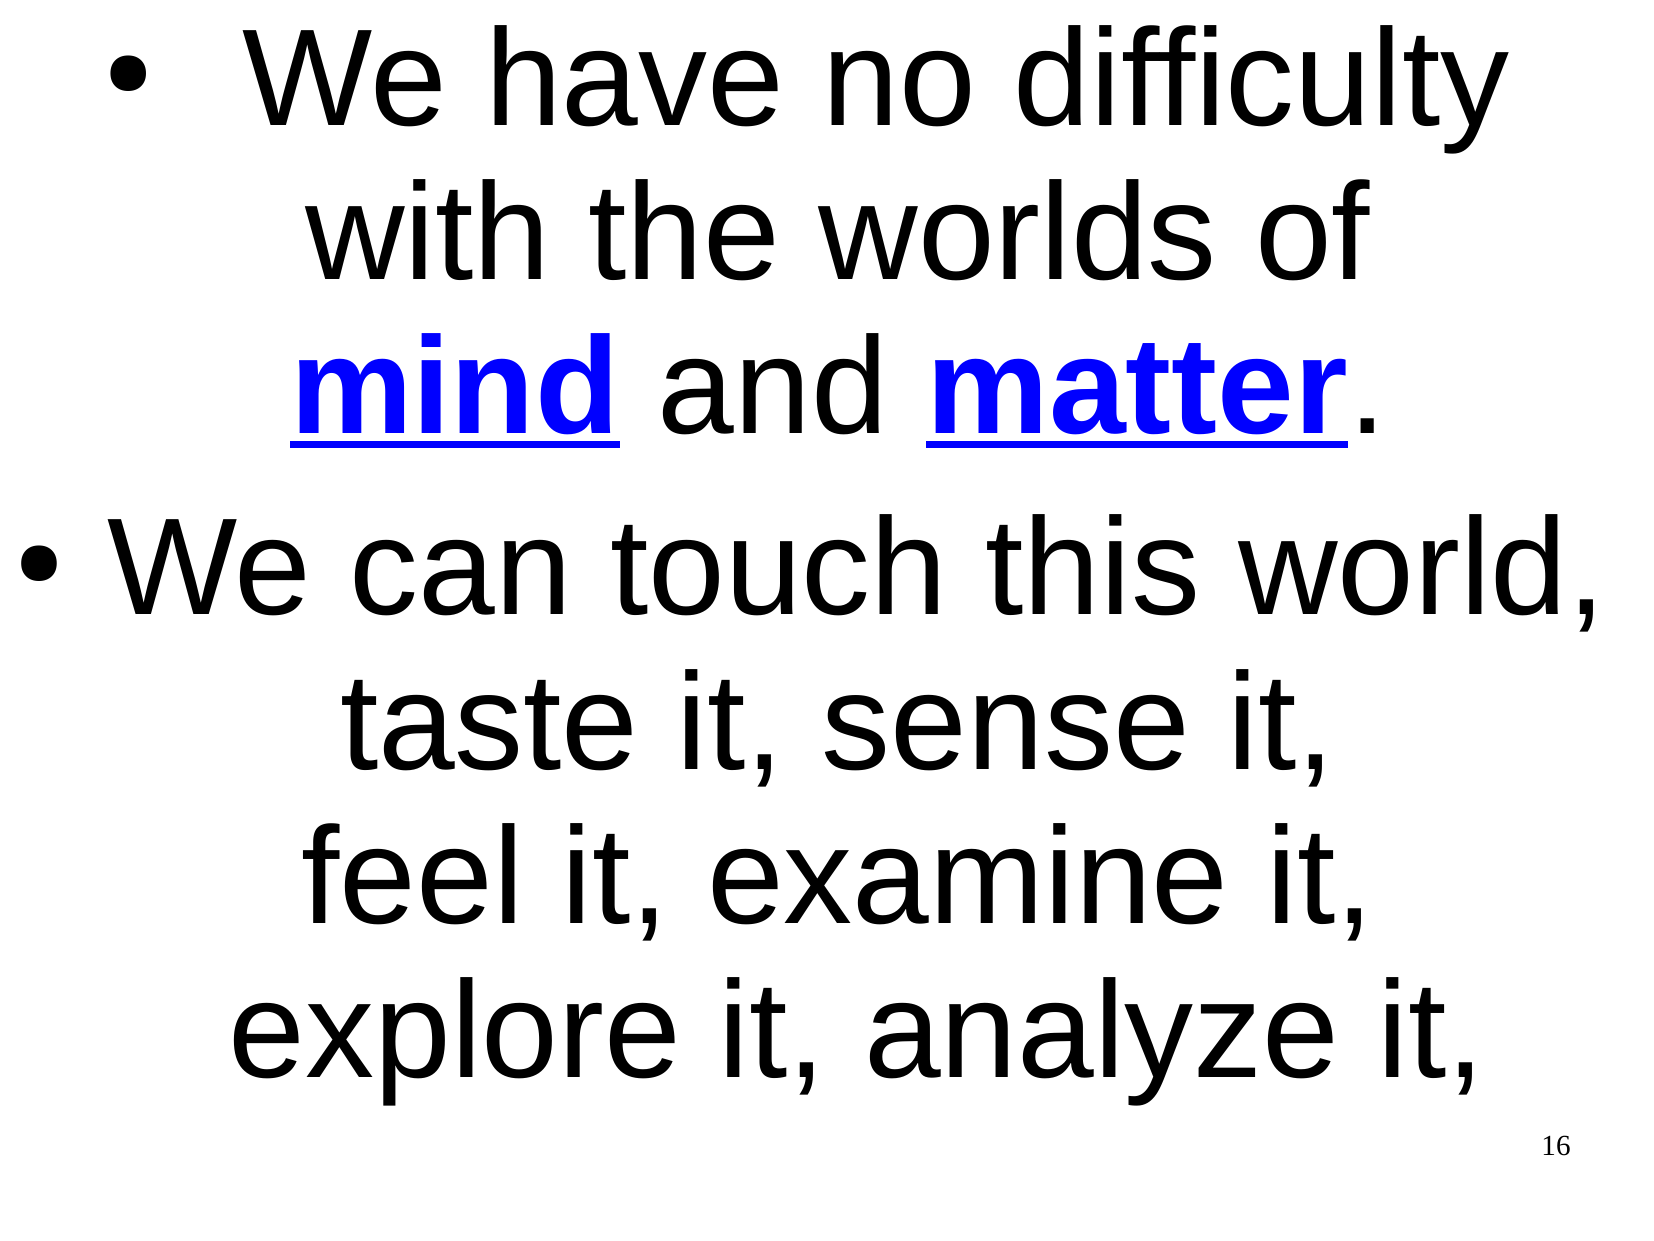

# We have no difficulty with the worlds of mind and matter.
 We can touch this world,
taste it, sense it,
feel it, examine it,
explore it, analyze it,
16